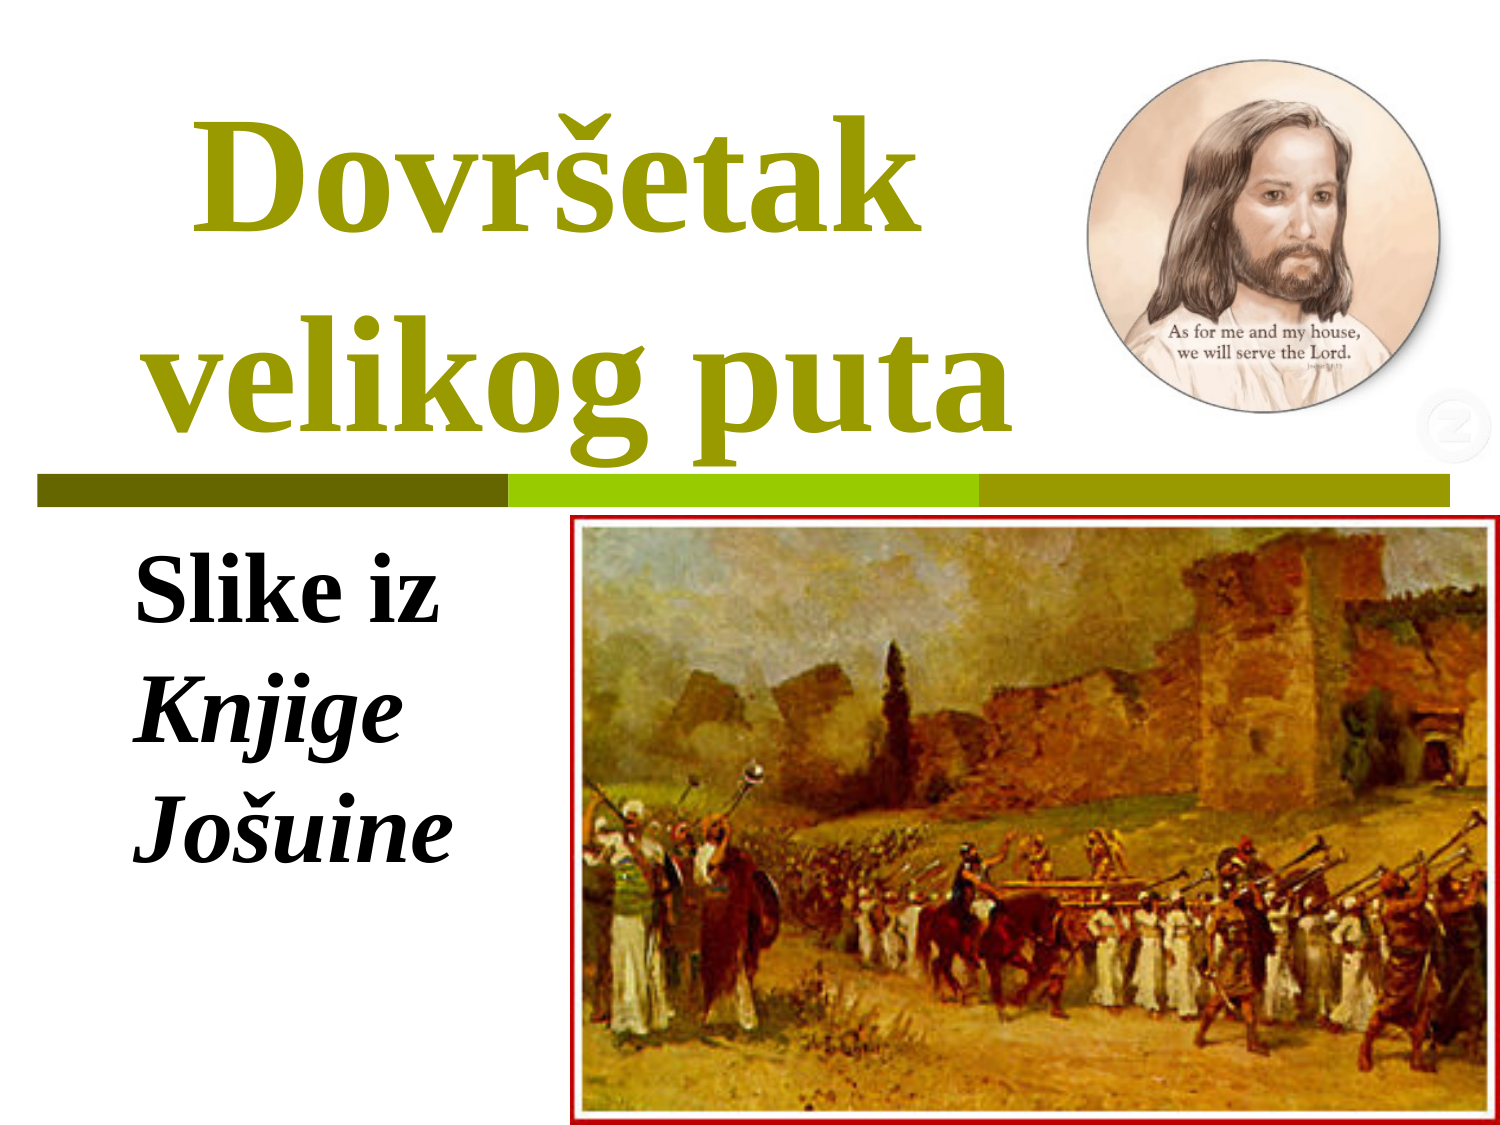

# Dovršetak velikog puta
Slike iz
Knjige
Jošuine